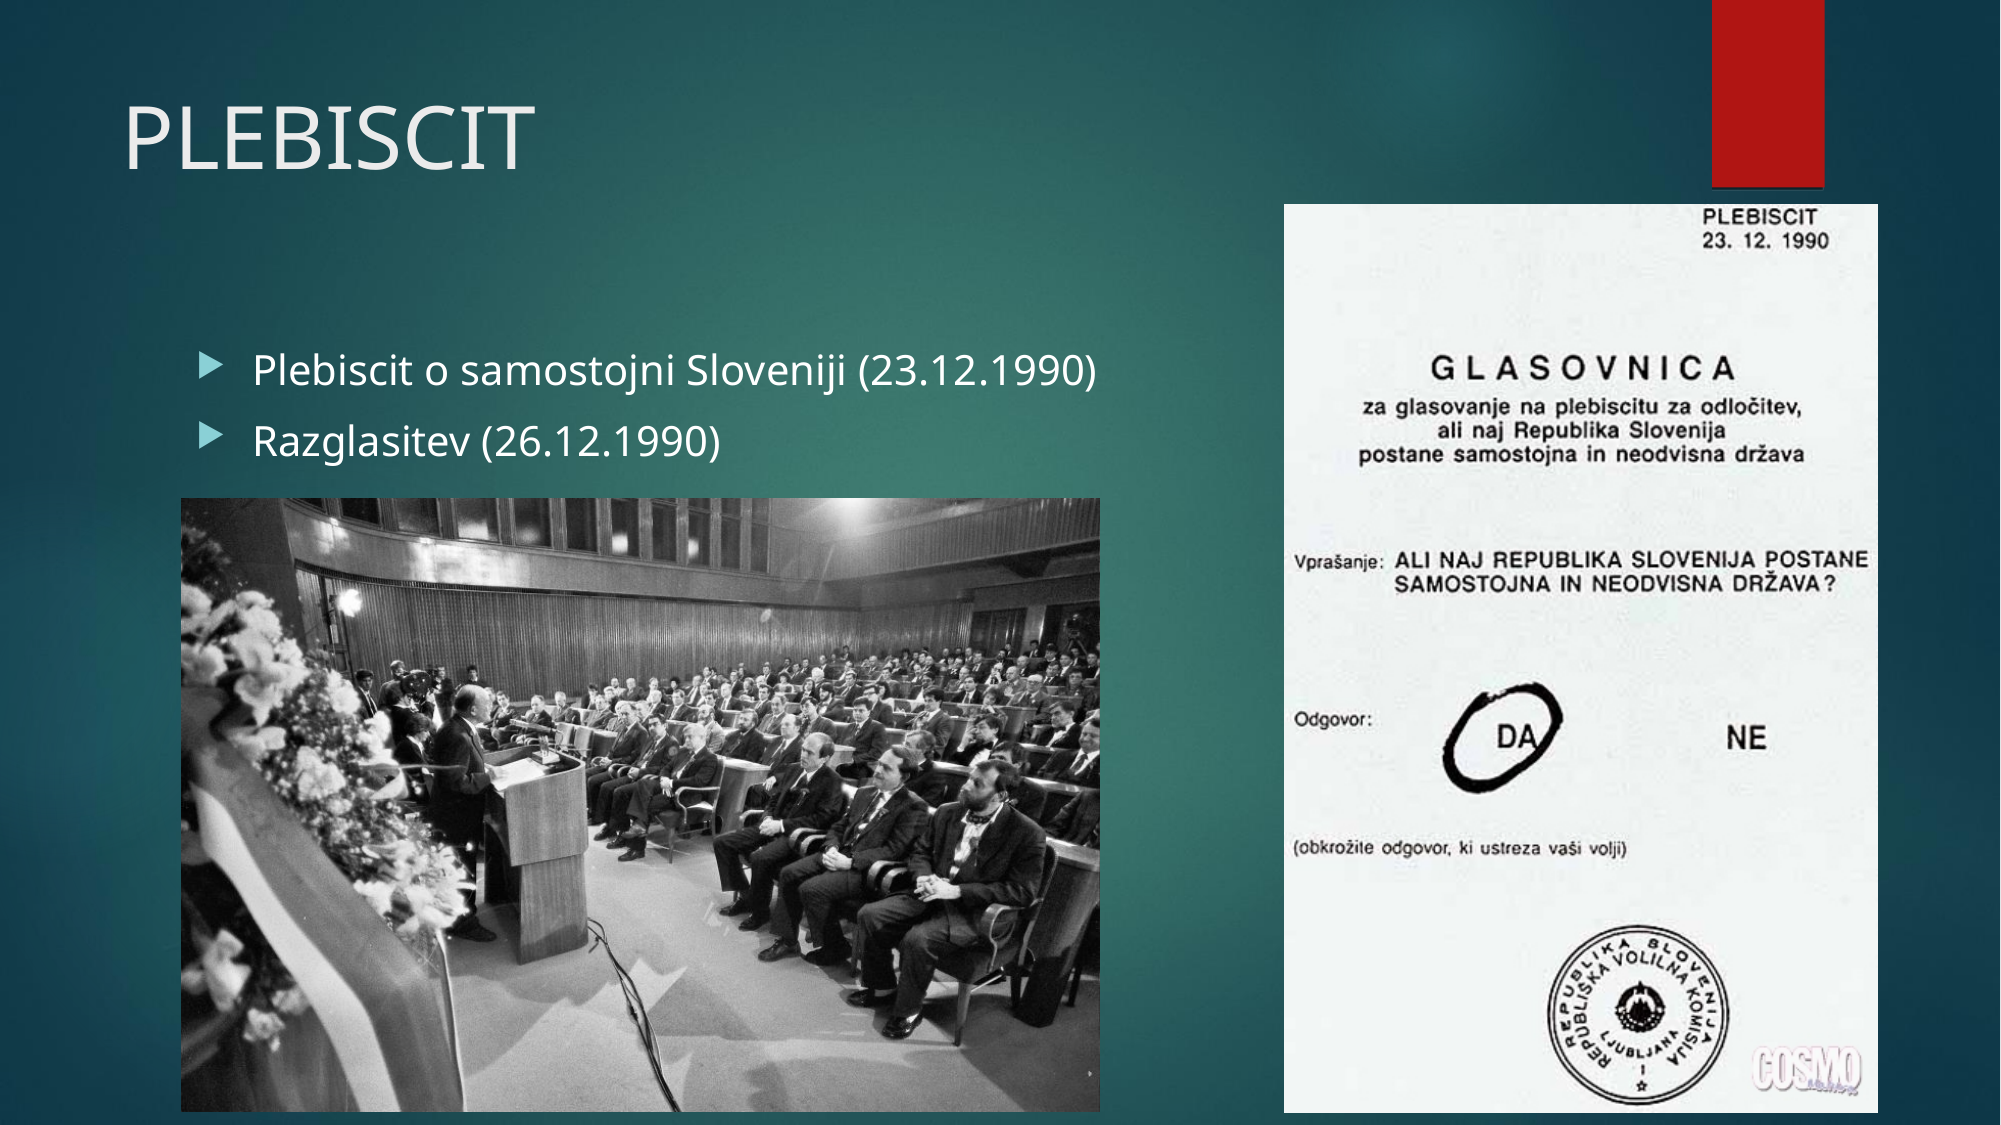

# PLEBISCIT
Plebiscit o samostojni Sloveniji (23.12.1990)
Razglasitev (26.12.1990)